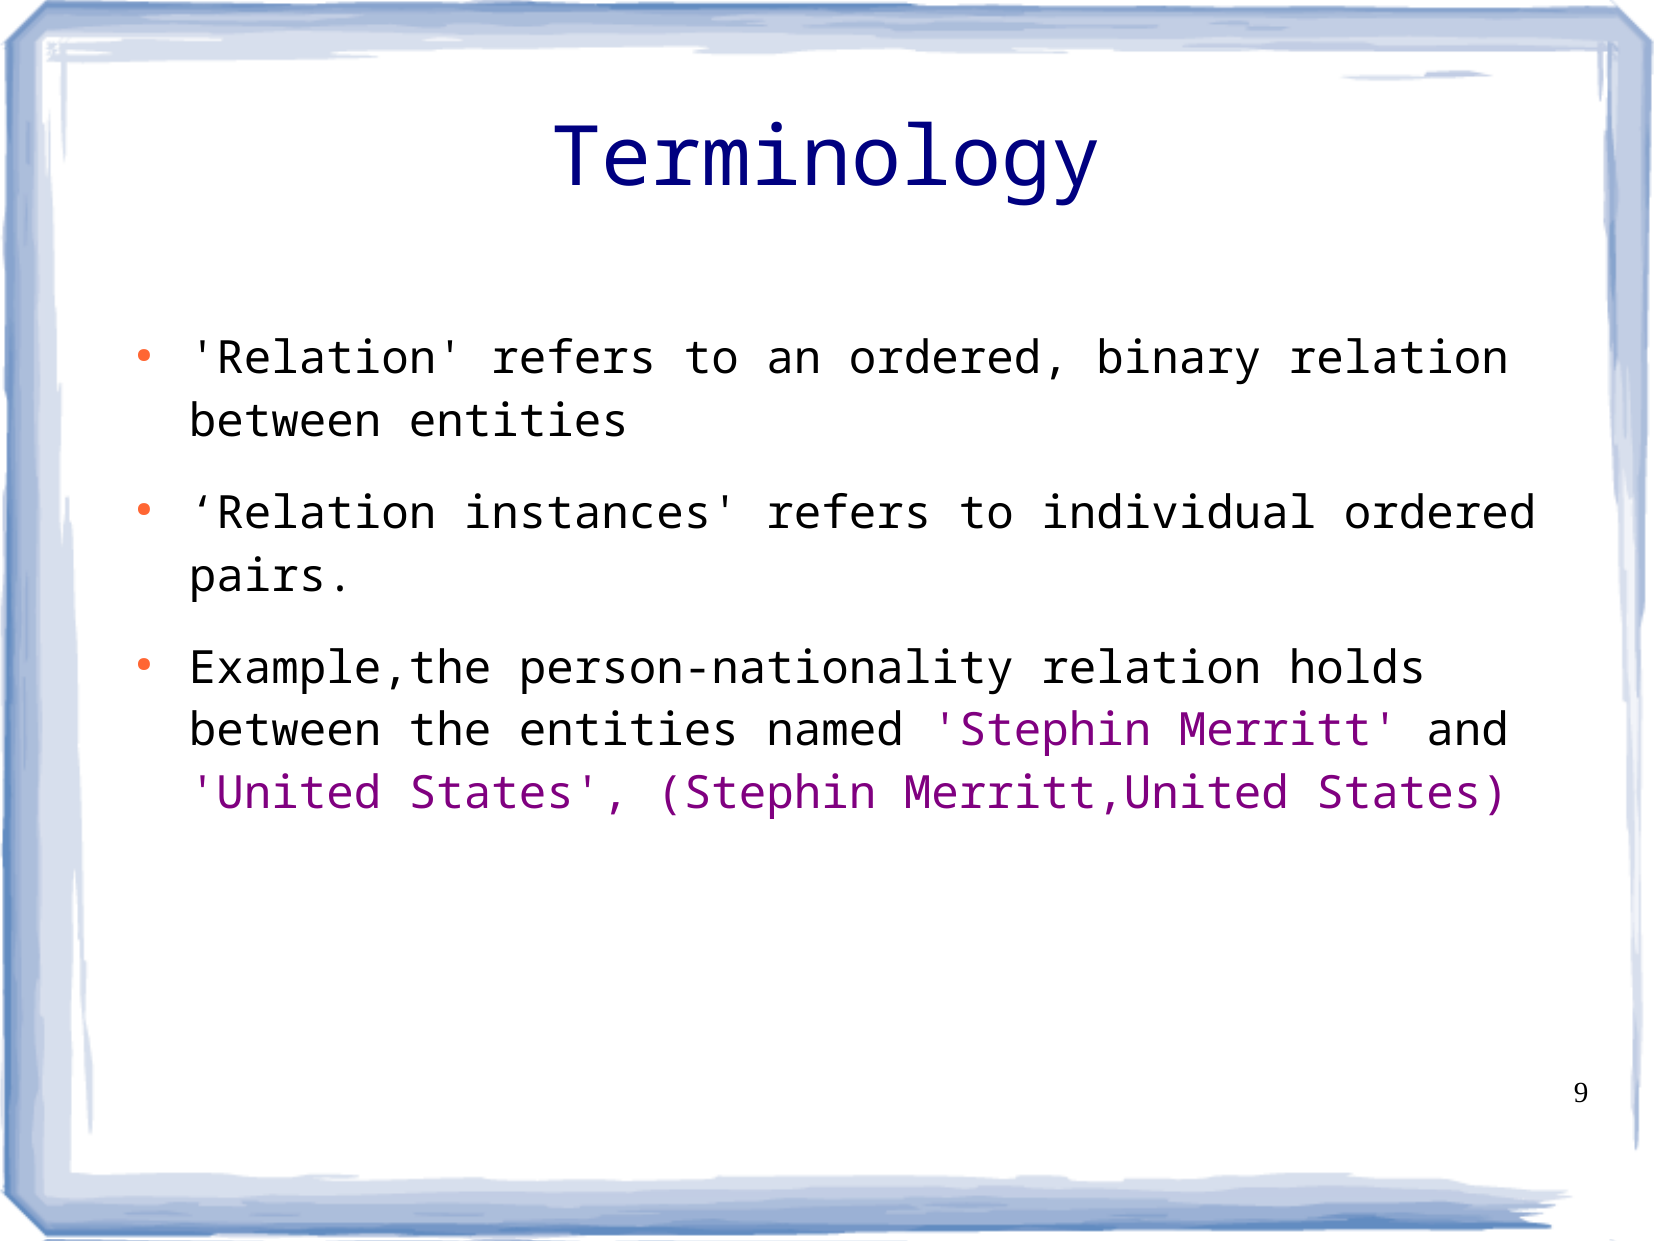

# Terminology
'Relation' refers to an ordered, binary relation between entities
‘Relation instances' refers to individual ordered pairs.
Example,the person-nationality relation holds between the entities named 'Stephin Merritt' and 'United States', (Stephin Merritt,United States)
9